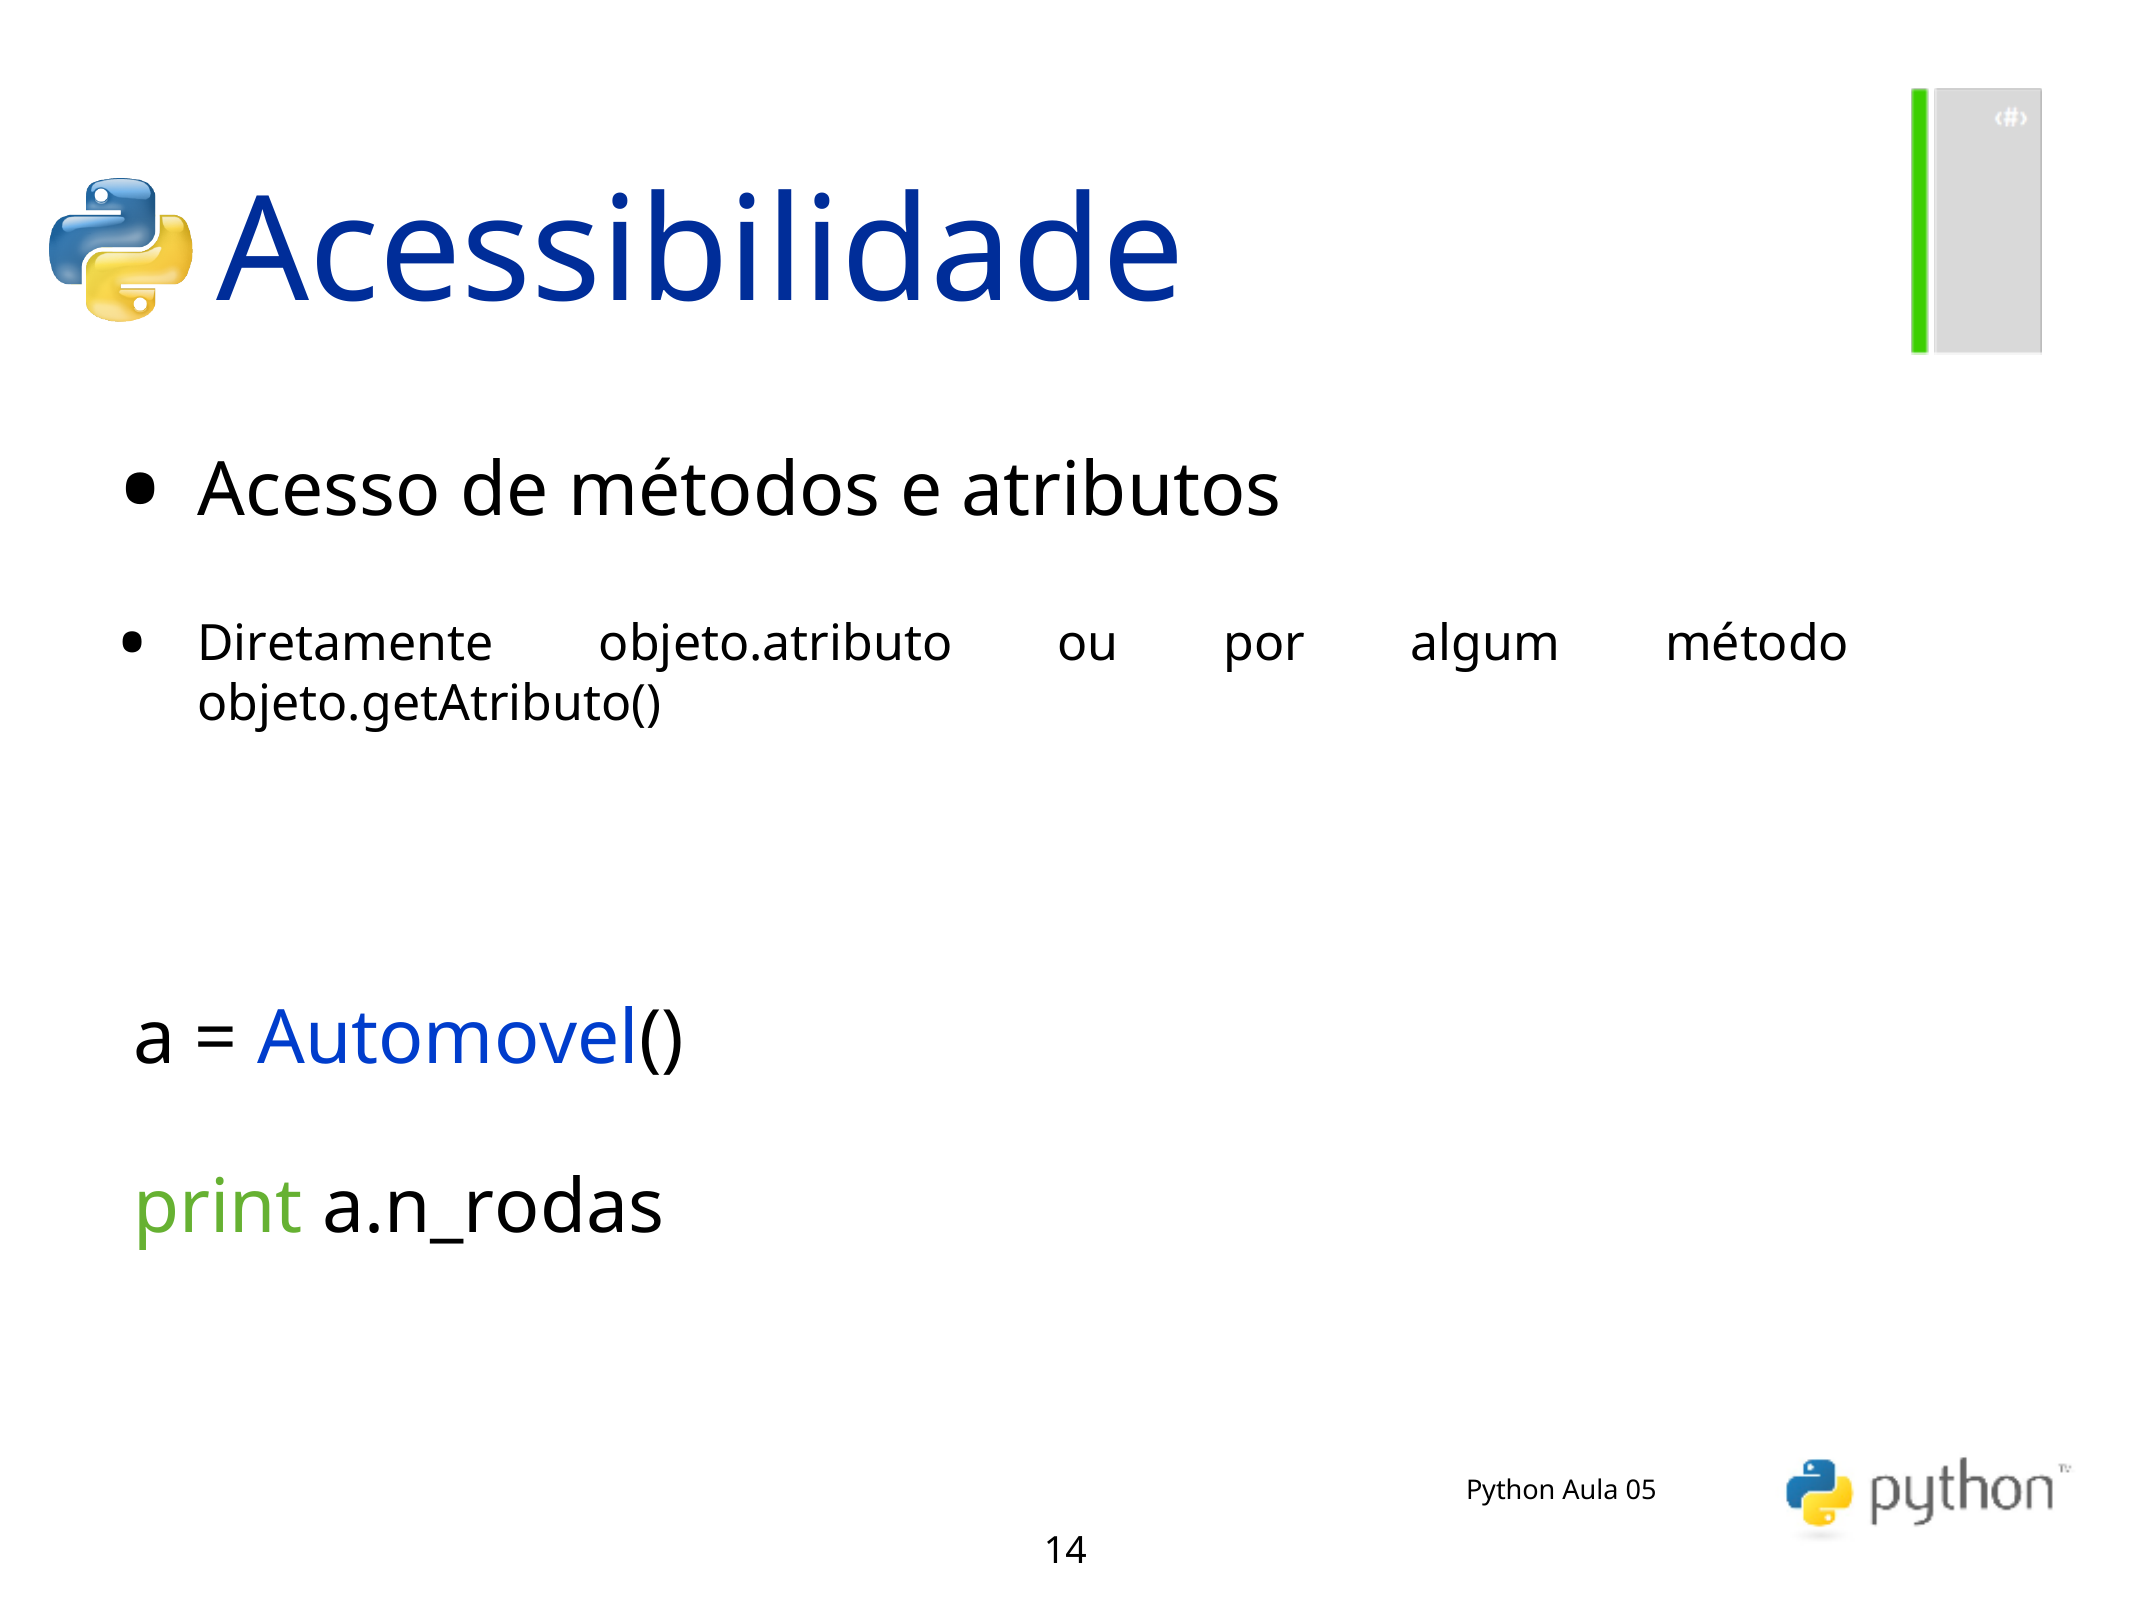

# Acessibilidade
Acesso de métodos e atributos
Diretamente objeto.atributo ou por algum método objeto.getAtributo()
a = Automovel()
print a.n_rodas
Python Aula 05